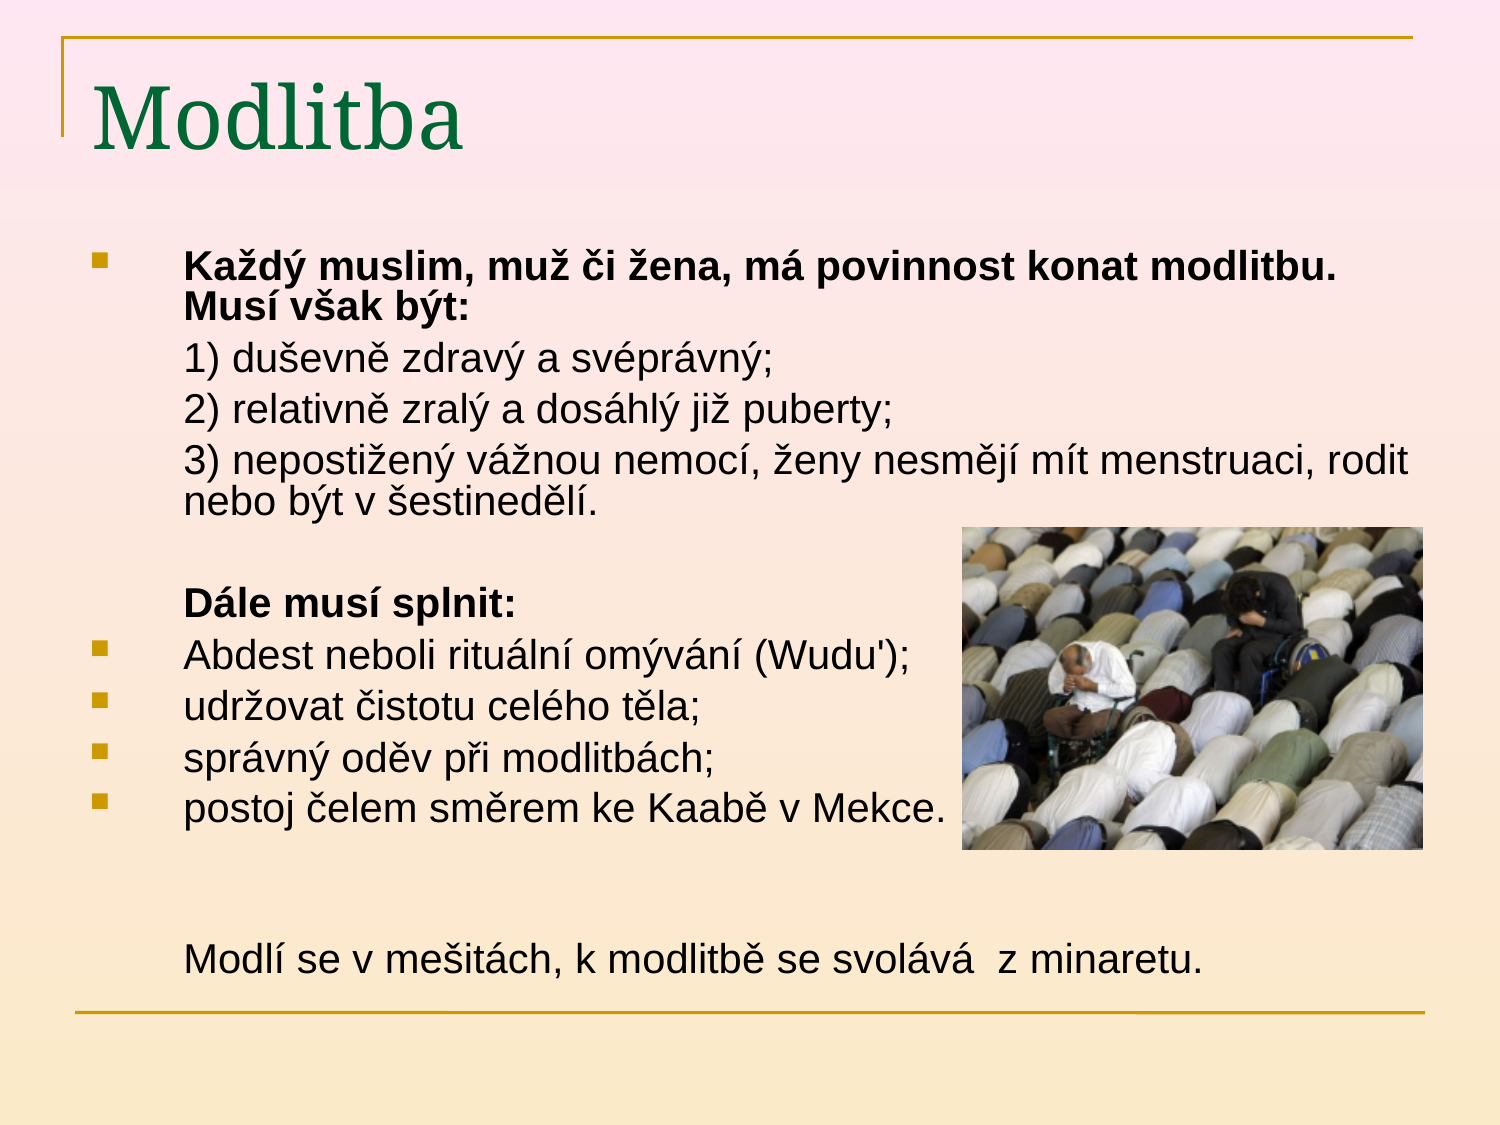

#
Modlitba
Každý muslim, muž či žena, má povinnost konat modlitbu. Musí však být:
	1) duševně zdravý a svéprávný;
	2) relativně zralý a dosáhlý již puberty;
	3) nepostižený vážnou nemocí, ženy nesmějí mít menstruaci, rodit nebo být v šestinedělí.
	Dále musí splnit:
Abdest neboli rituální omývání (Wudu');
udržovat čistotu celého těla;
správný oděv při modlitbách;
postoj čelem směrem ke Kaabě v Mekce.
	Modlí se v mešitách, k modlitbě se svolává z minaretu.